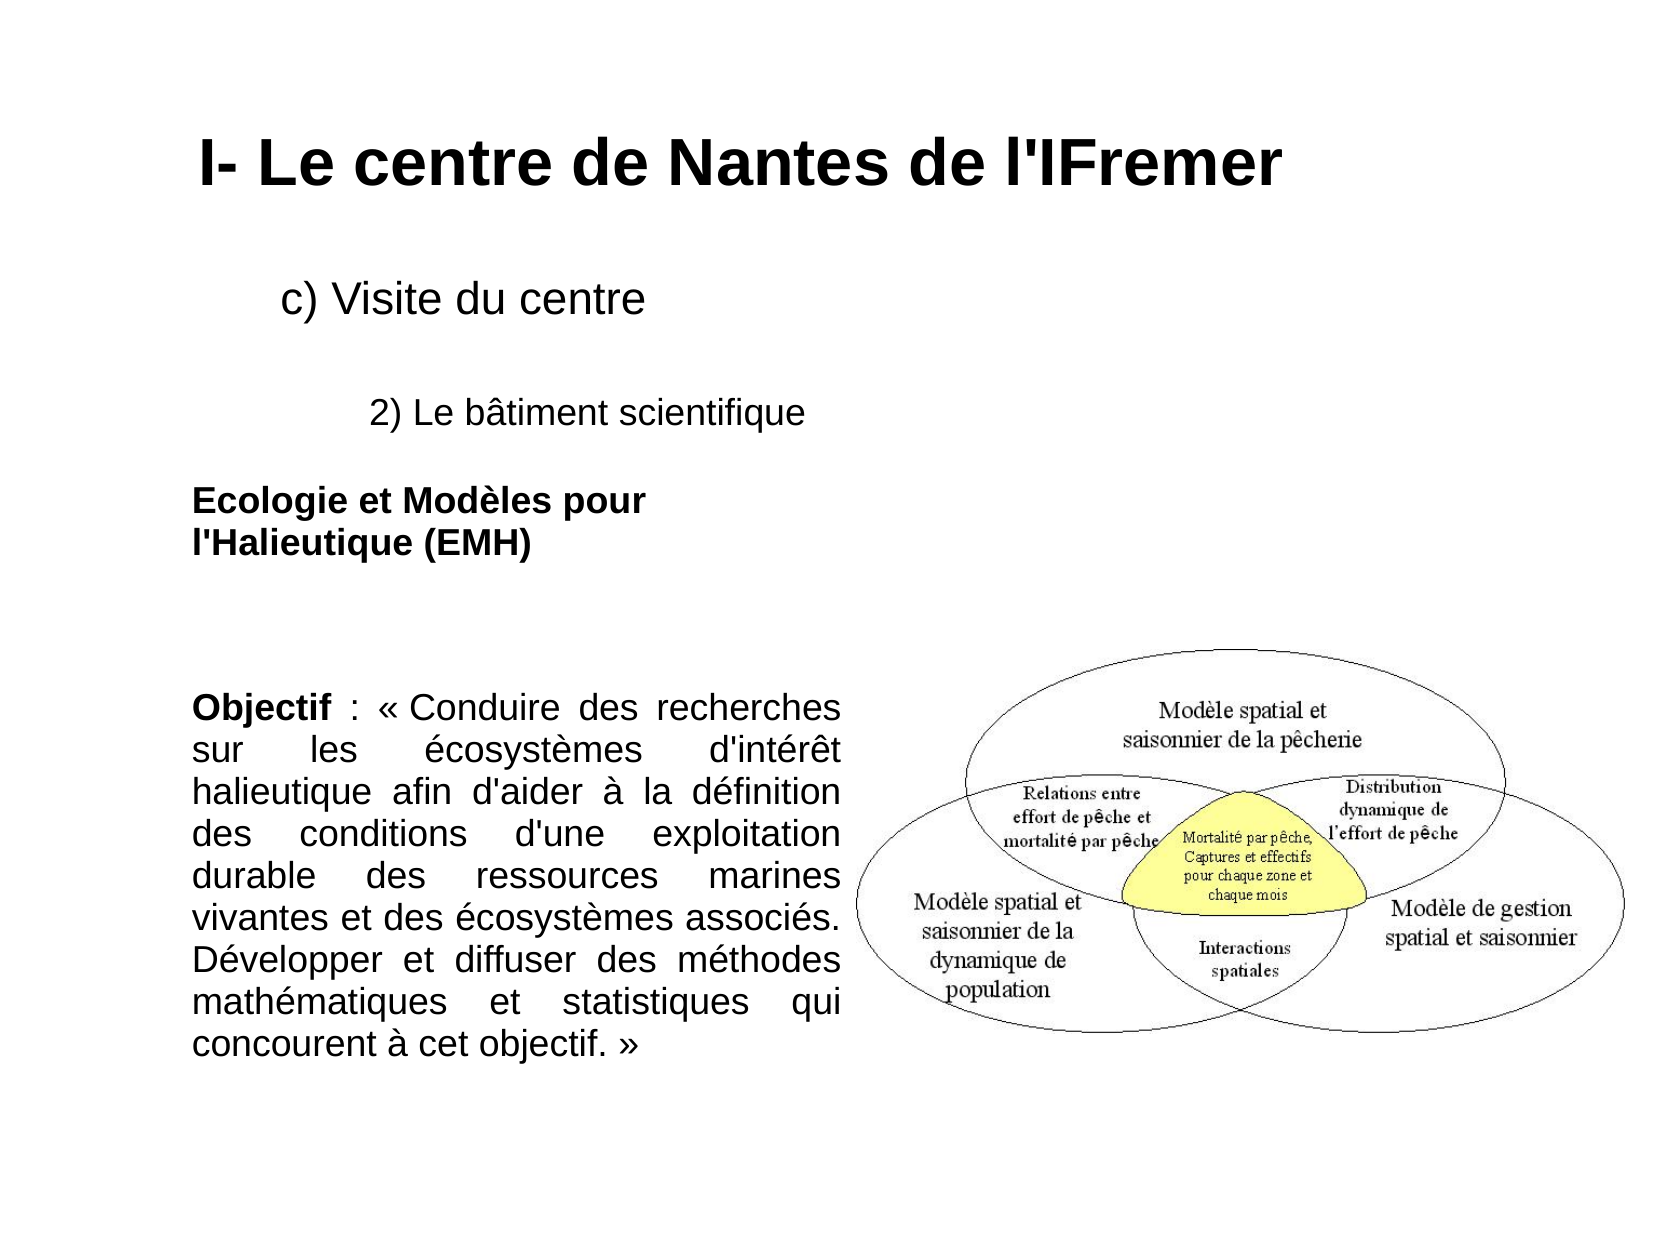

I- Le centre de Nantes de l'IFremer
c) Visite du centre
2) Le bâtiment scientifique
Ecologie et Modèles pour l'Halieutique (EMH)
Objectif : « Conduire des recherches sur les écosystèmes d'intérêt halieutique afin d'aider à la définition des conditions d'une exploitation durable des ressources marines vivantes et des écosystèmes associés. Développer et diffuser des méthodes mathématiques et statistiques qui concourent à cet objectif. »